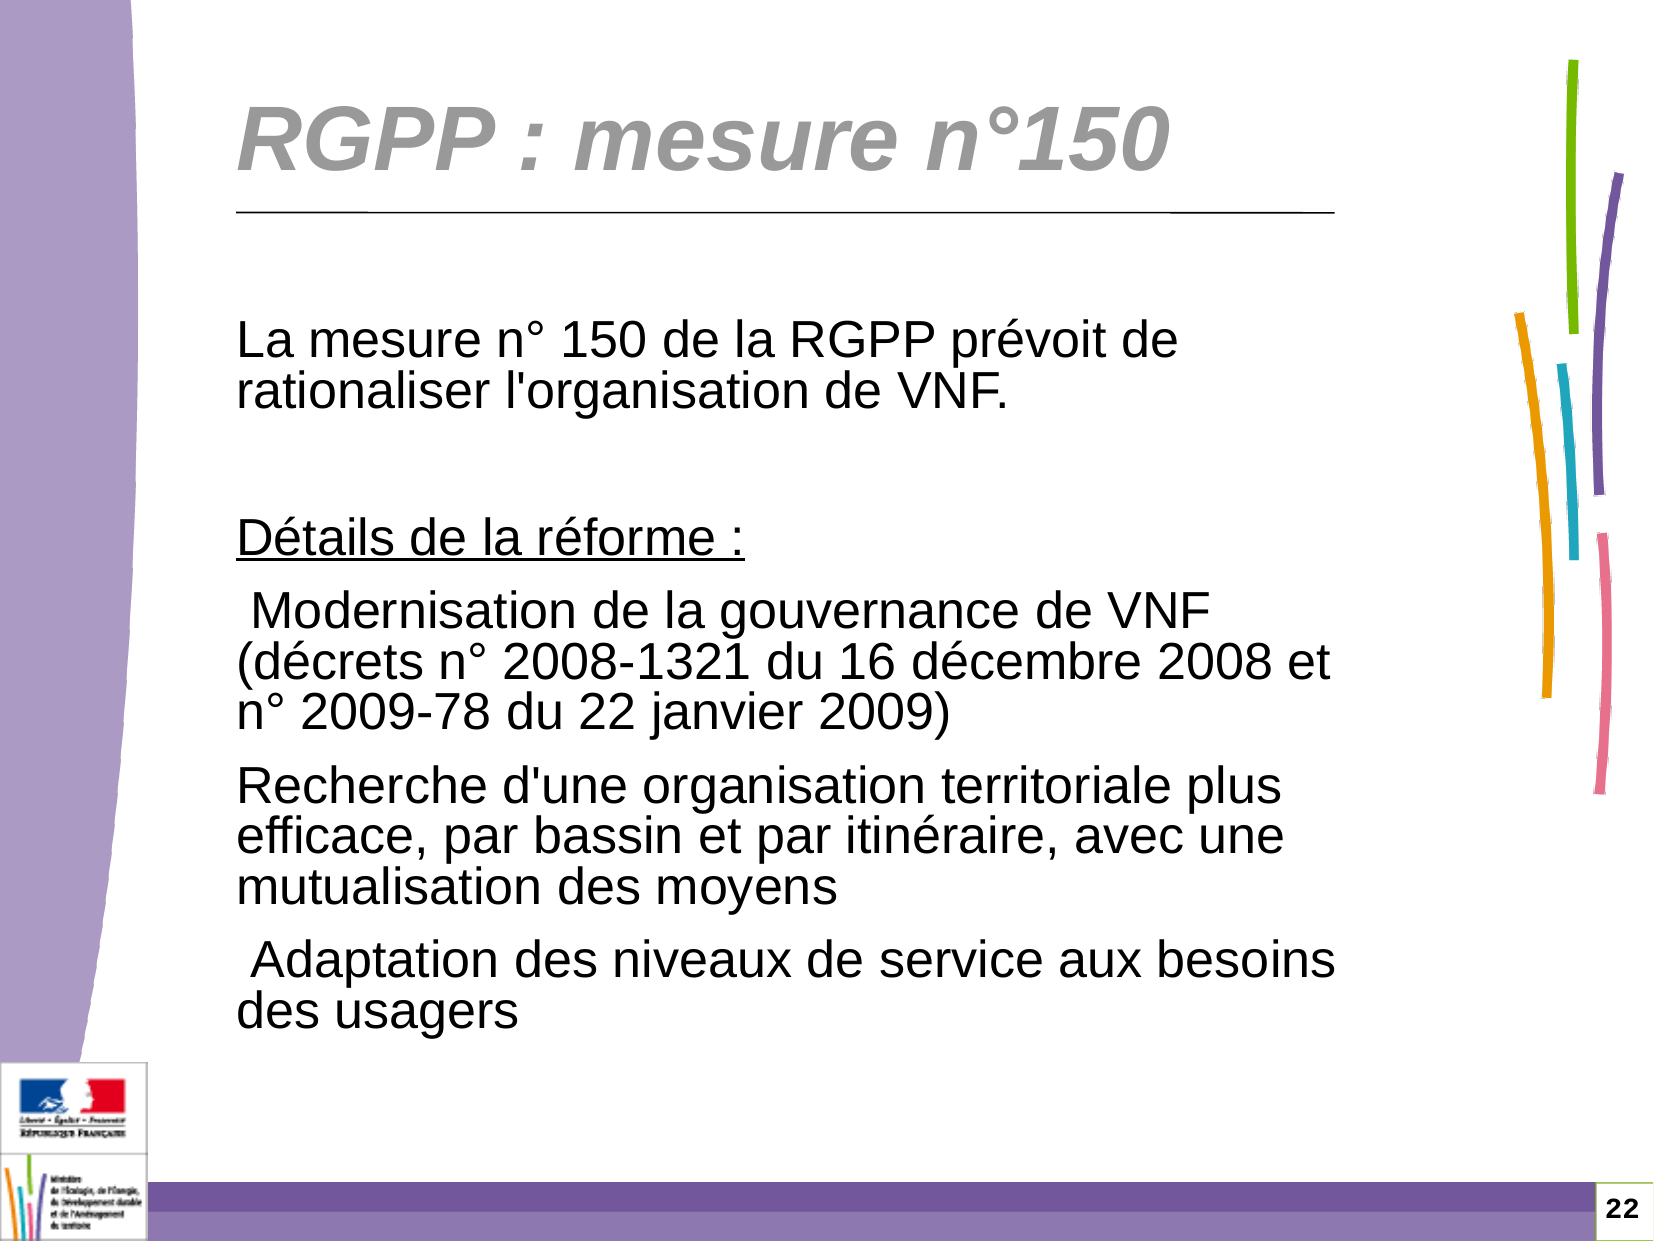

# RGPP : mesure n°150
La mesure n° 150 de la RGPP prévoit de rationaliser l'organisation de VNF.
Détails de la réforme :
 Modernisation de la gouvernance de VNF (décrets n° 2008-1321 du 16 décembre 2008 et n° 2009-78 du 22 janvier 2009)
Recherche d'une organisation territoriale plus efficace, par bassin et par itinéraire, avec une mutualisation des moyens
 Adaptation des niveaux de service aux besoins des usagers
22